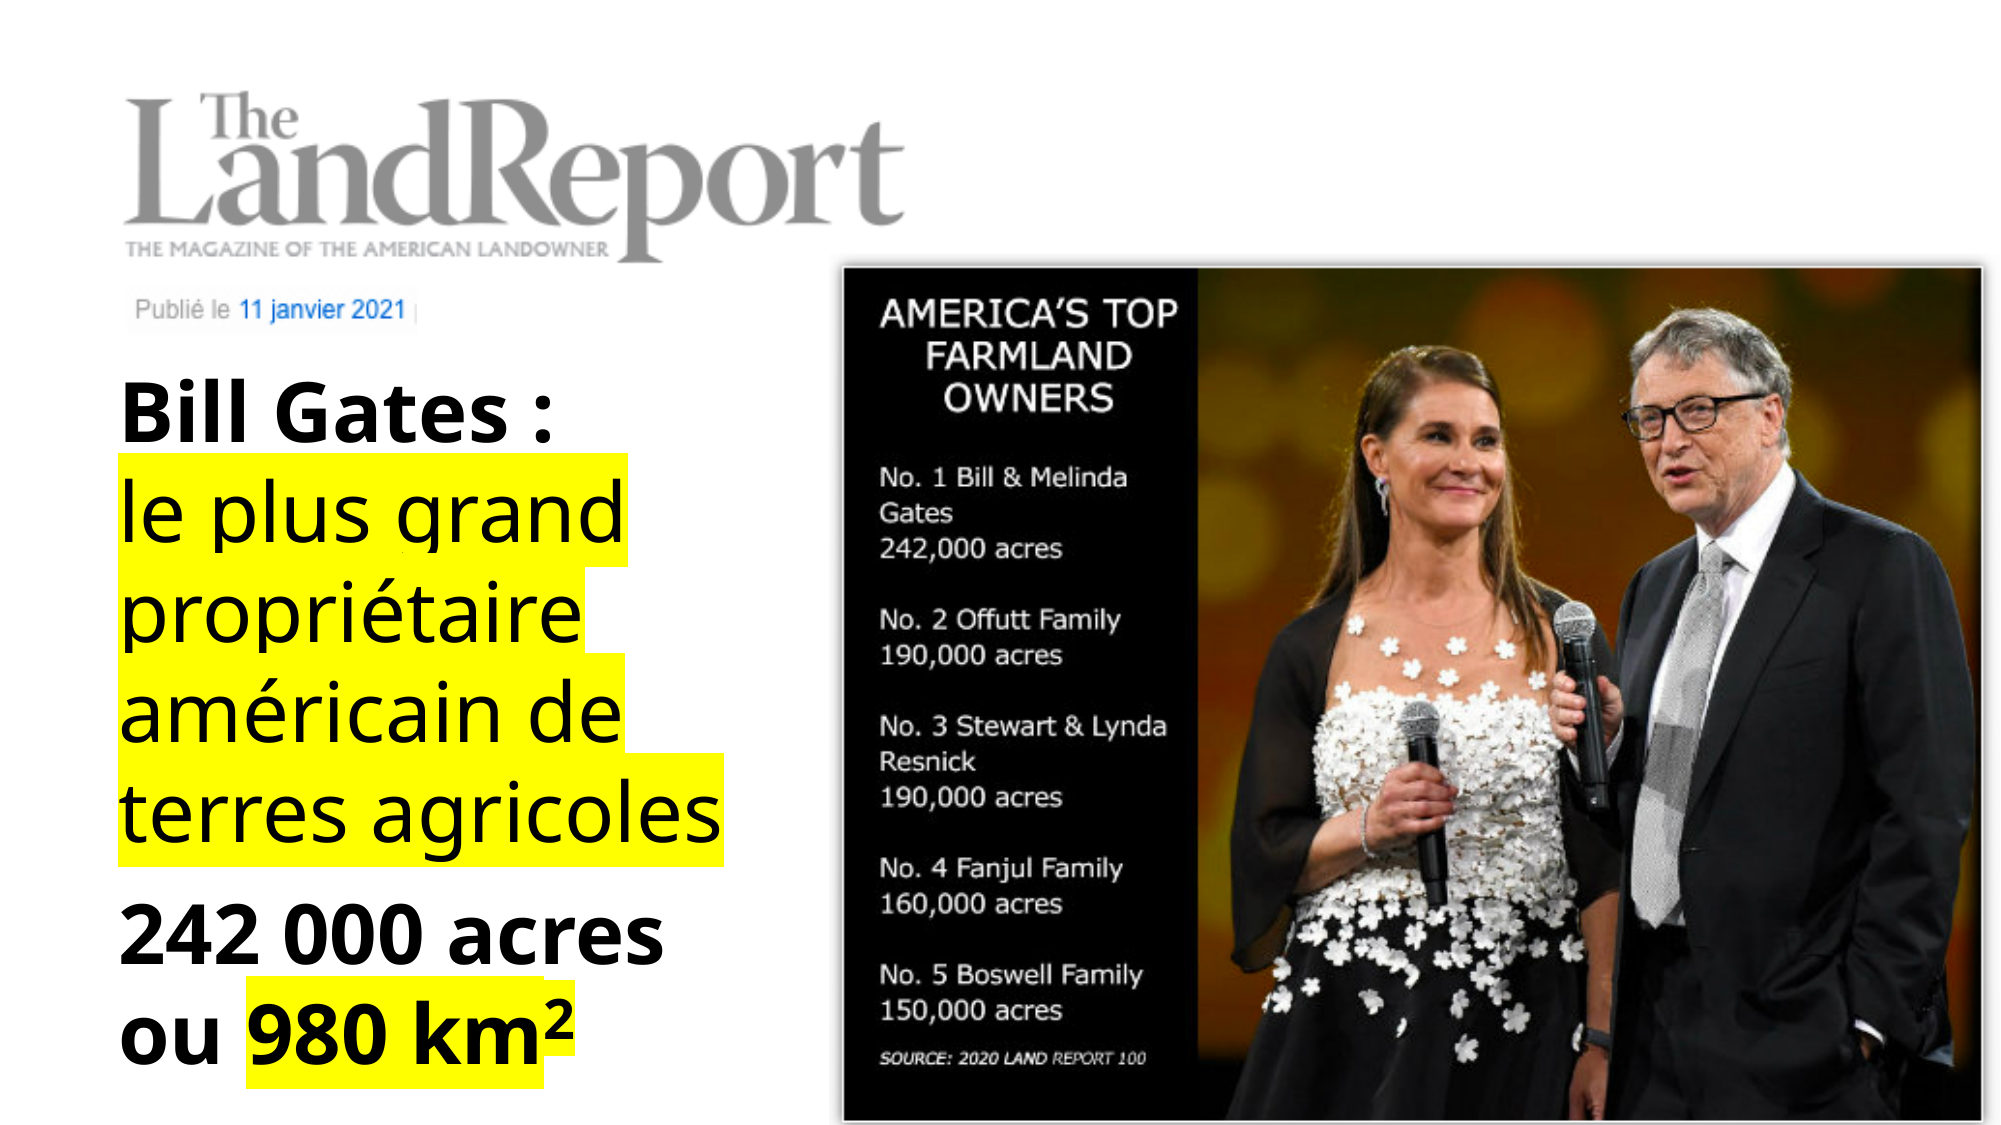

#
Bill Gates :
le plus grand propriétaire américain de terres agricoles
242 000 acres
ou 980 km2